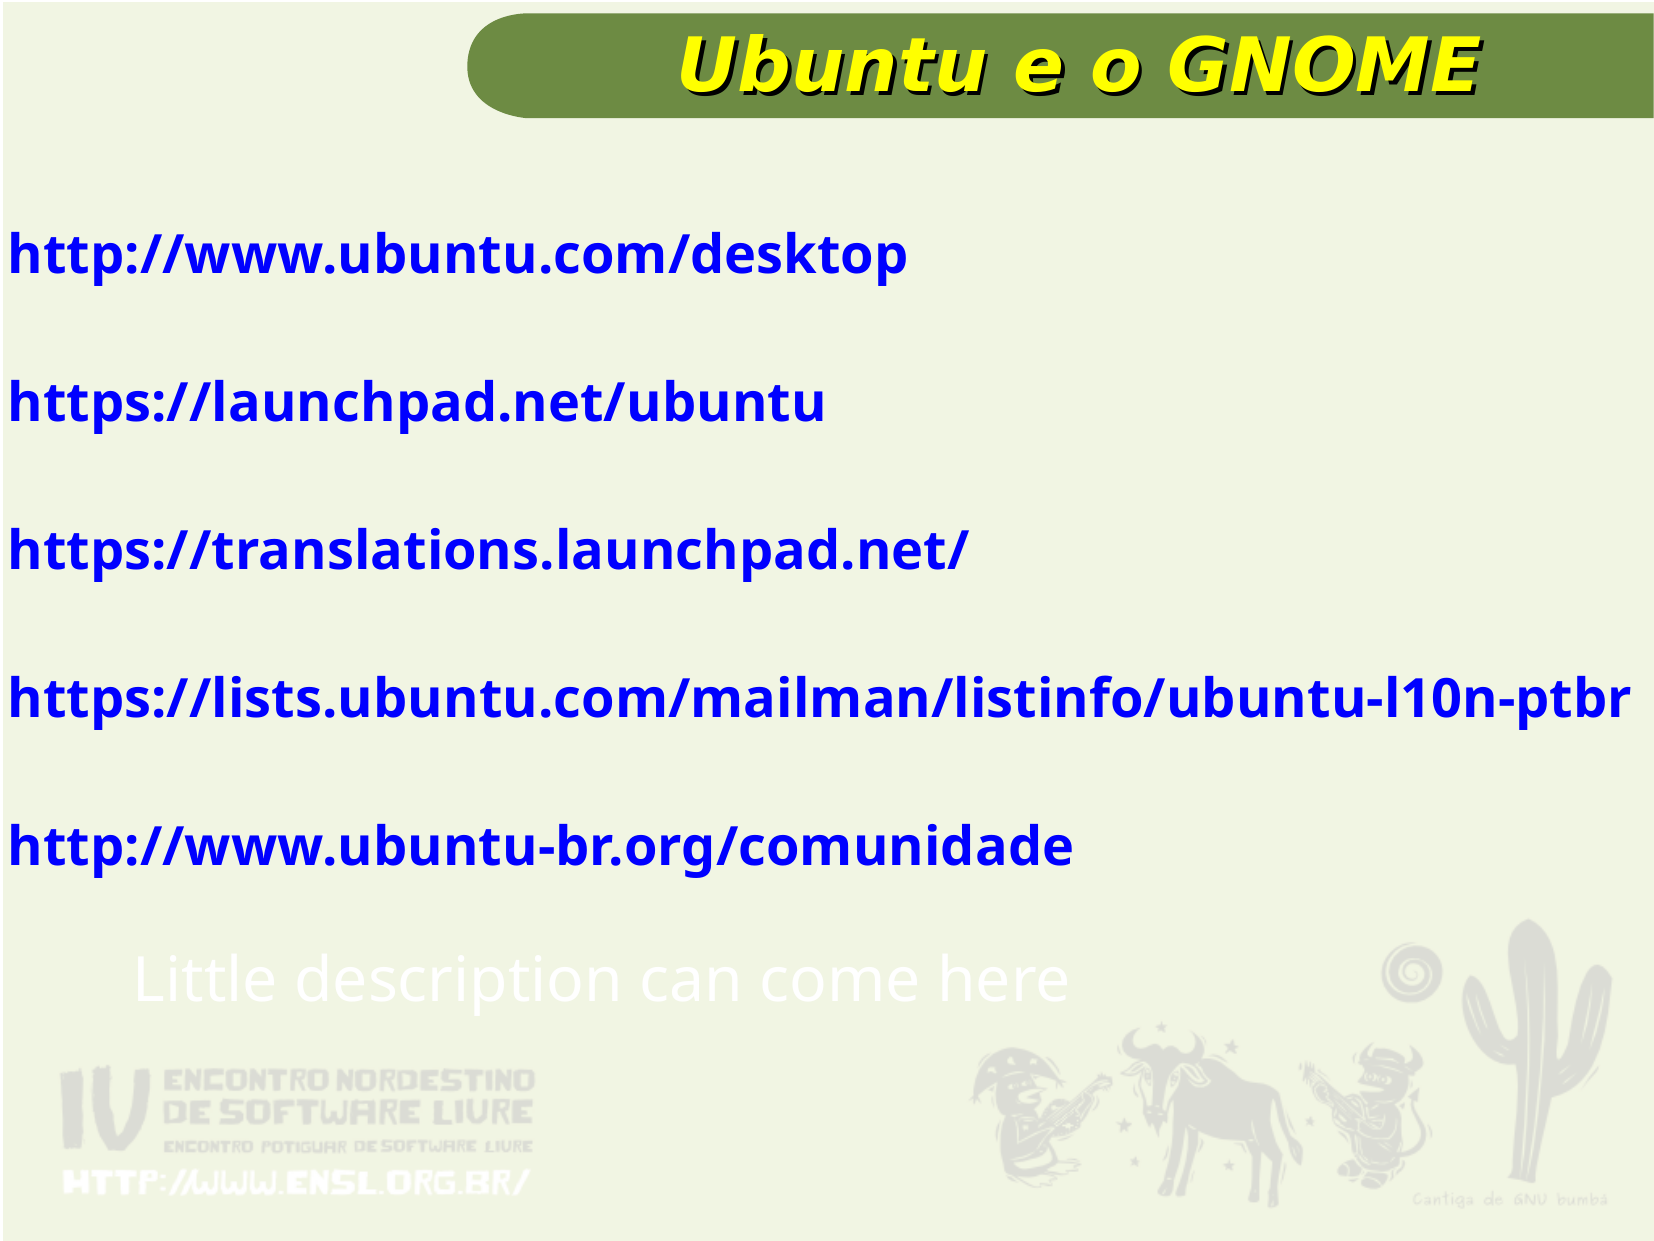

# Ubuntu e o GNOME
 http://www.ubuntu.com/desktop
 https://launchpad.net/ubuntu
 https://translations.launchpad.net/
 https://lists.ubuntu.com/mailman/listinfo/ubuntu-l10n-ptbr
 http://www.ubuntu-br.org/comunidade
Little description can come here